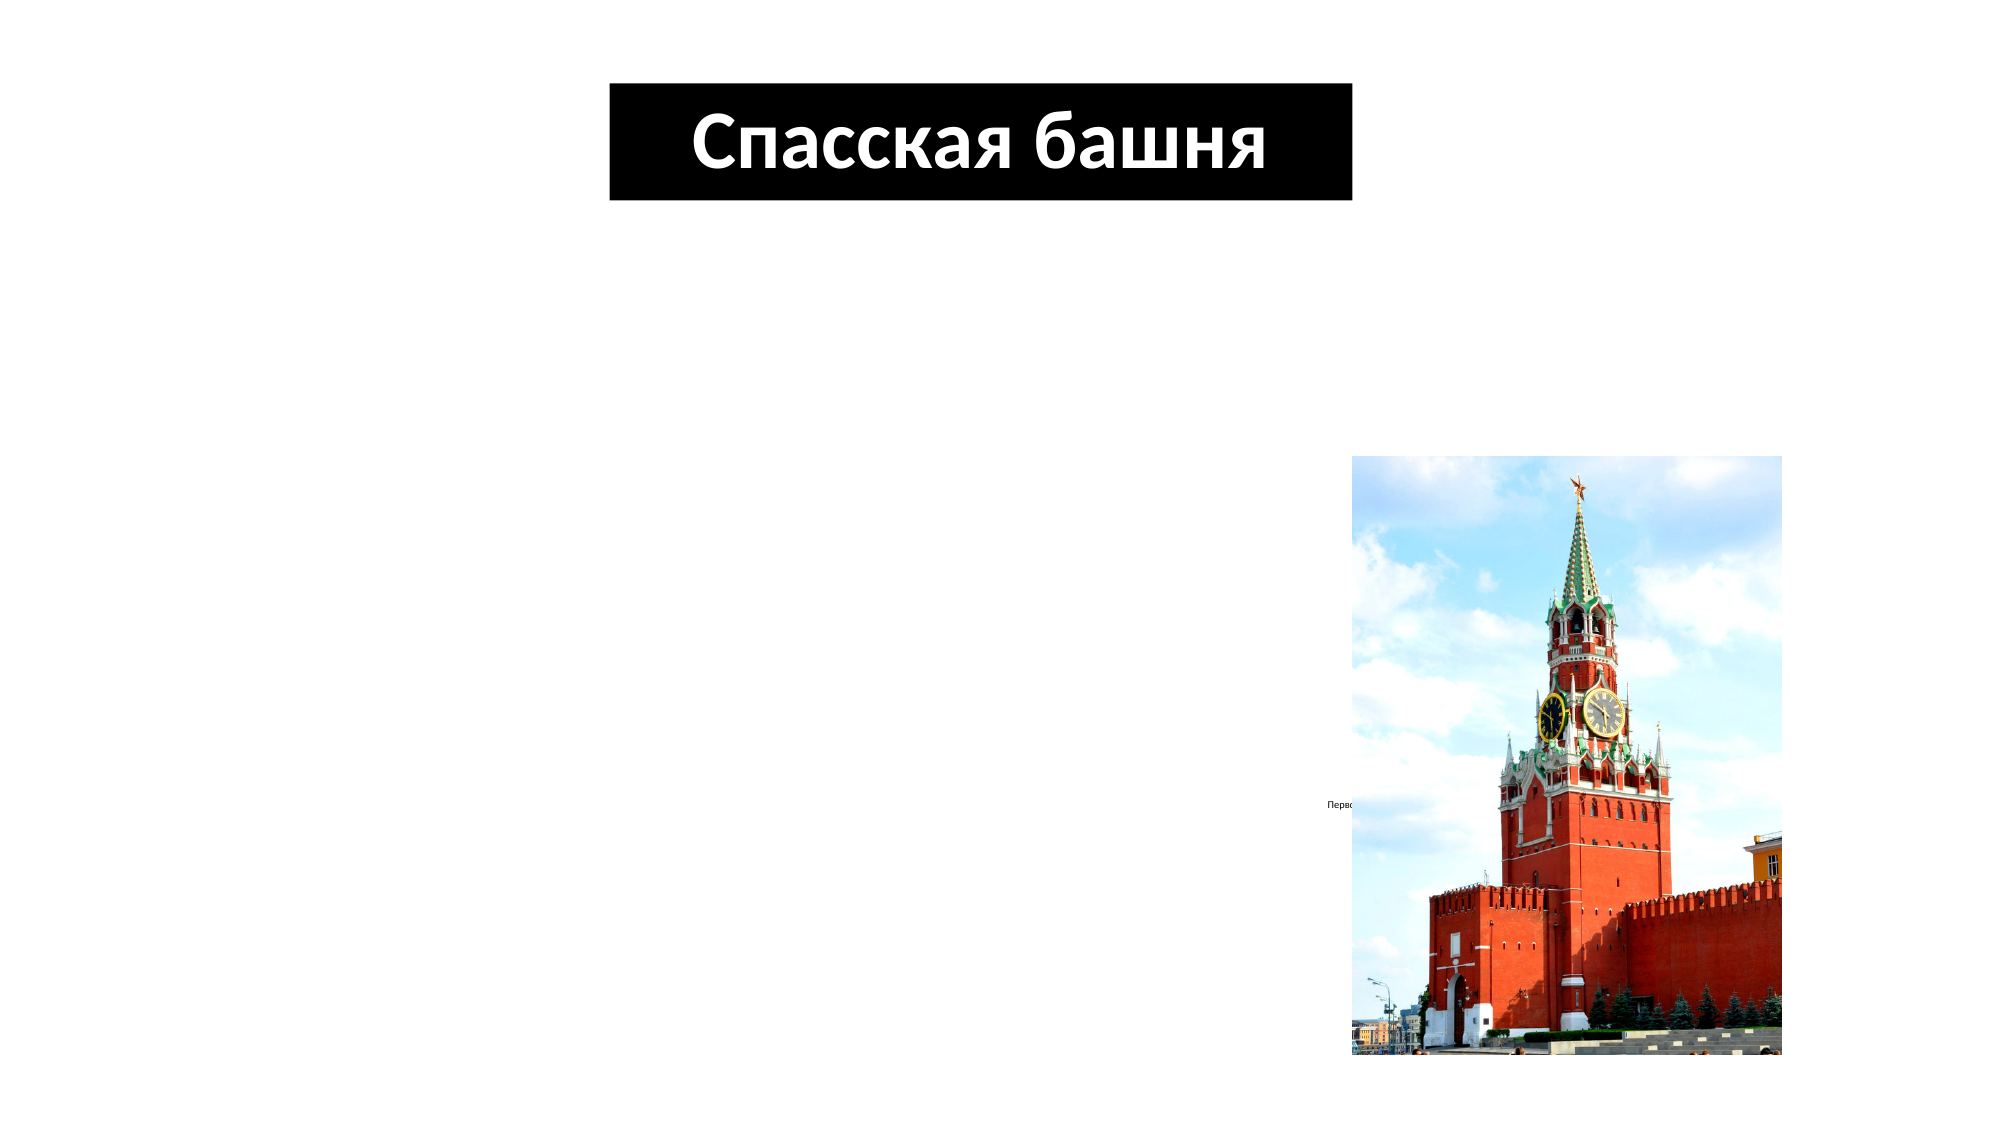

Спасская башня
 Bыходящая на Красную площадь одна из 20 башен Московского Кремля
 B шатре башни установлены знаменитые часы — куранты
 Bысота башни 71 метр
Первое упоминание